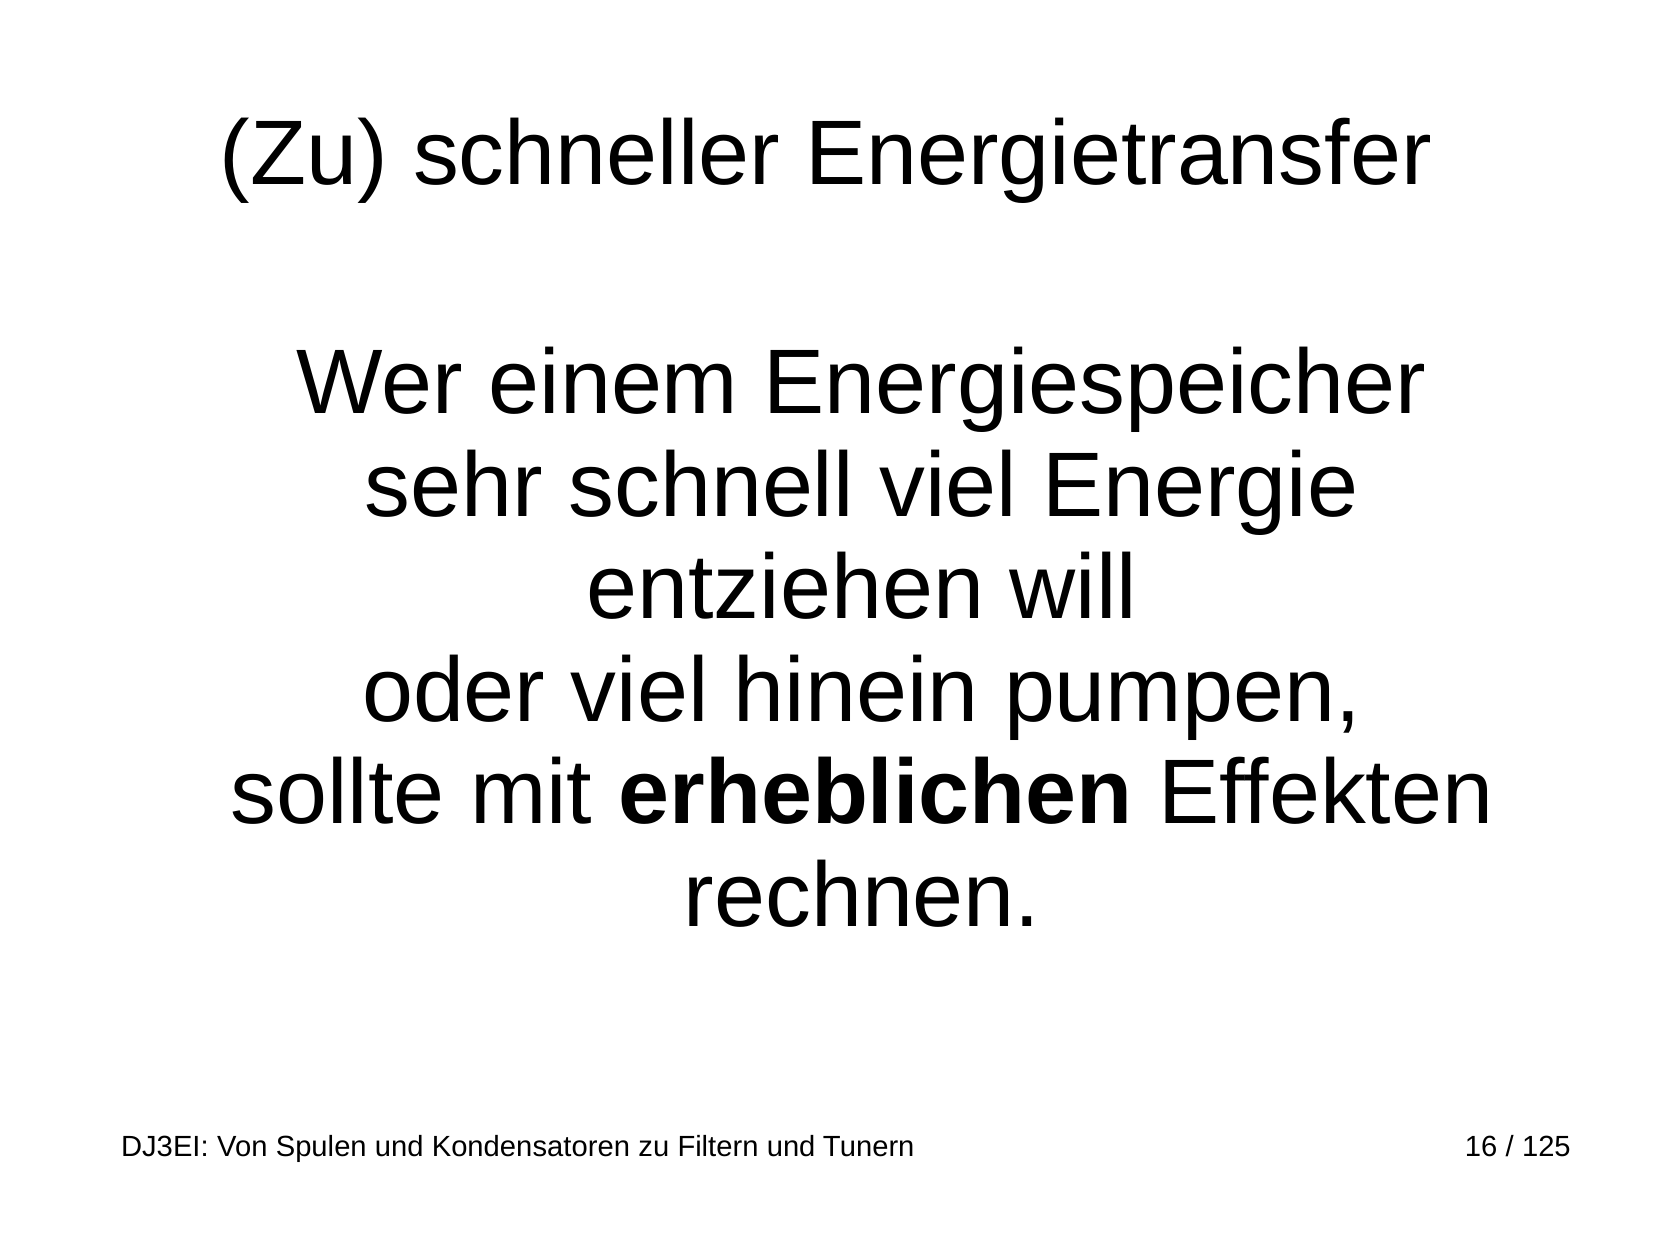

# (Zu) schneller Energietransfer
Wer einem Energiespeicher
sehr schnell viel Energie entziehen will
oder viel hinein pumpen,
sollte mit erheblichen Effekten rechnen.